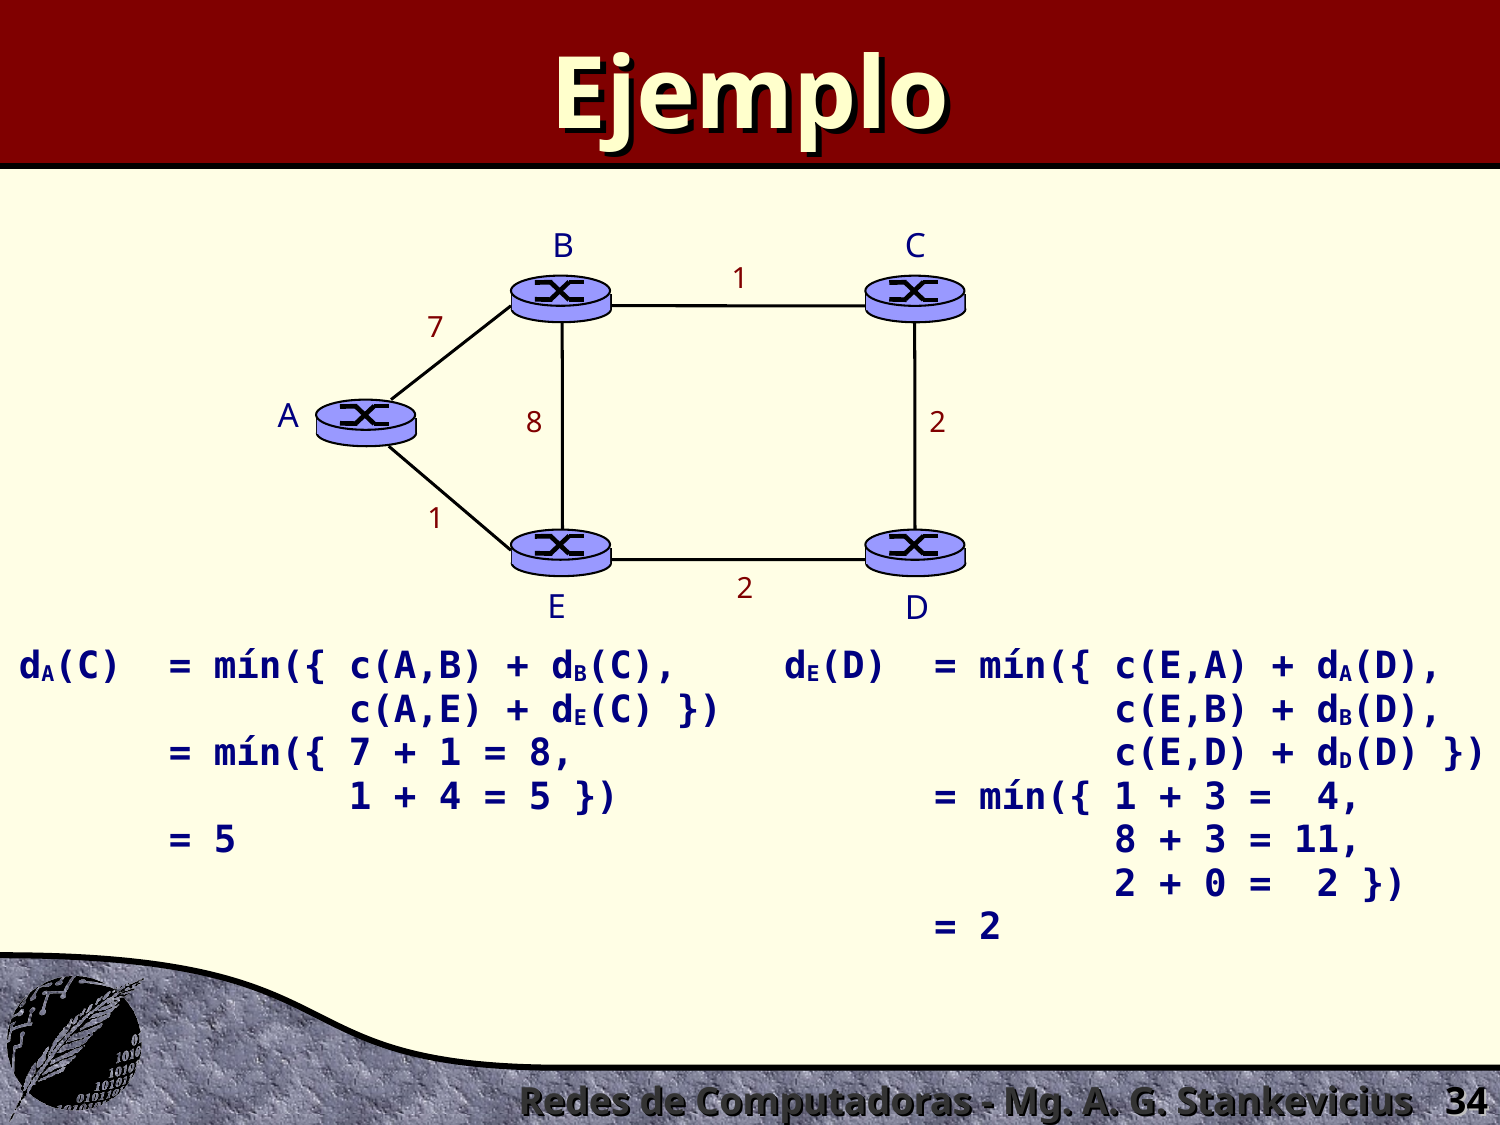

# Ejemplo
B
C
1
7
A
2
8
1
2
E
D
dA(C)	= mín({ c(A,B) + dB(C),
		 c(A,E) + dE(C) })
		= mín({ 7 + 1 = 8,
		 1 + 4 = 5 })
		= 5
dE(D)	= mín({ c(E,A) + dA(D),
		 c(E,B) + dB(D),
		 c(E,D) + dD(D) })
		= mín({ 1 + 3 = 4,
		 8 + 3 = 11,
		 2 + 0 = 2 })
		= 2
34